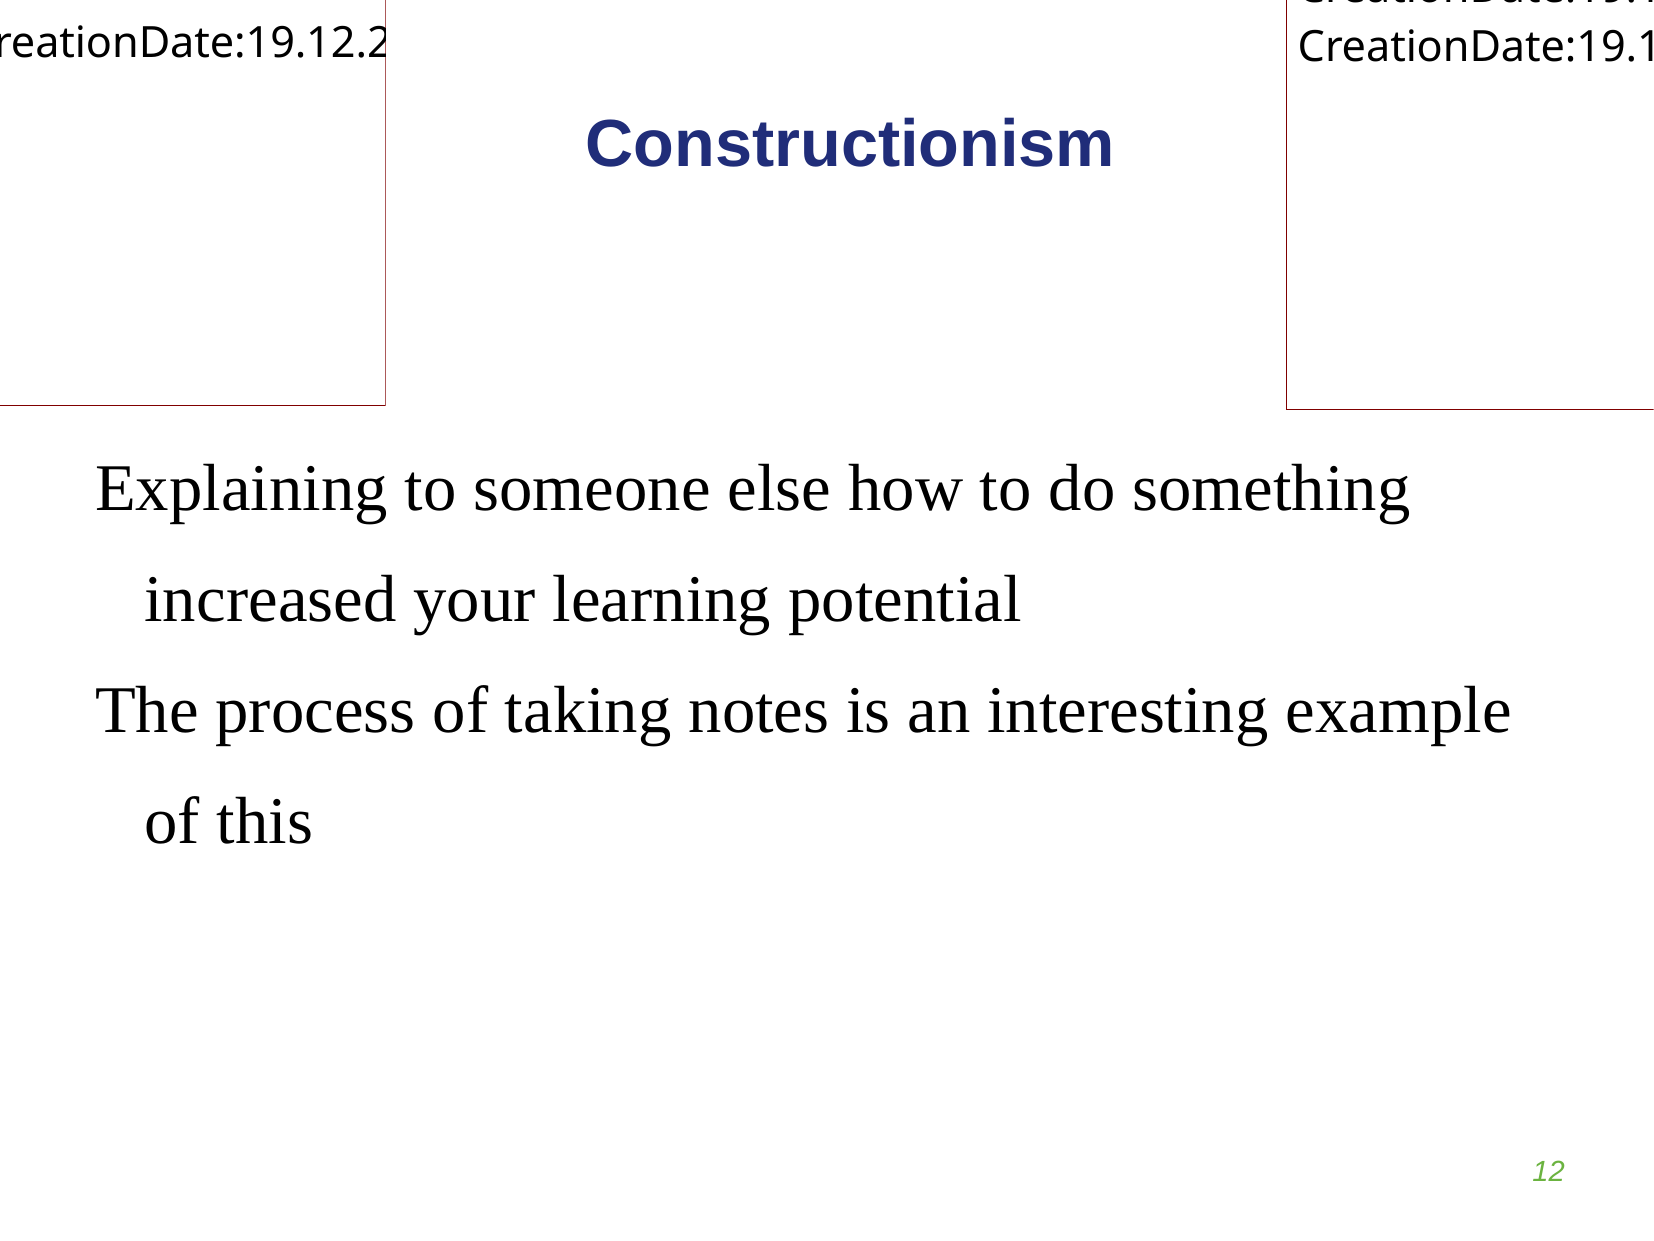

# Constructionism
Explaining to someone else how to do something increased your learning potential
The process of taking notes is an interesting example of this